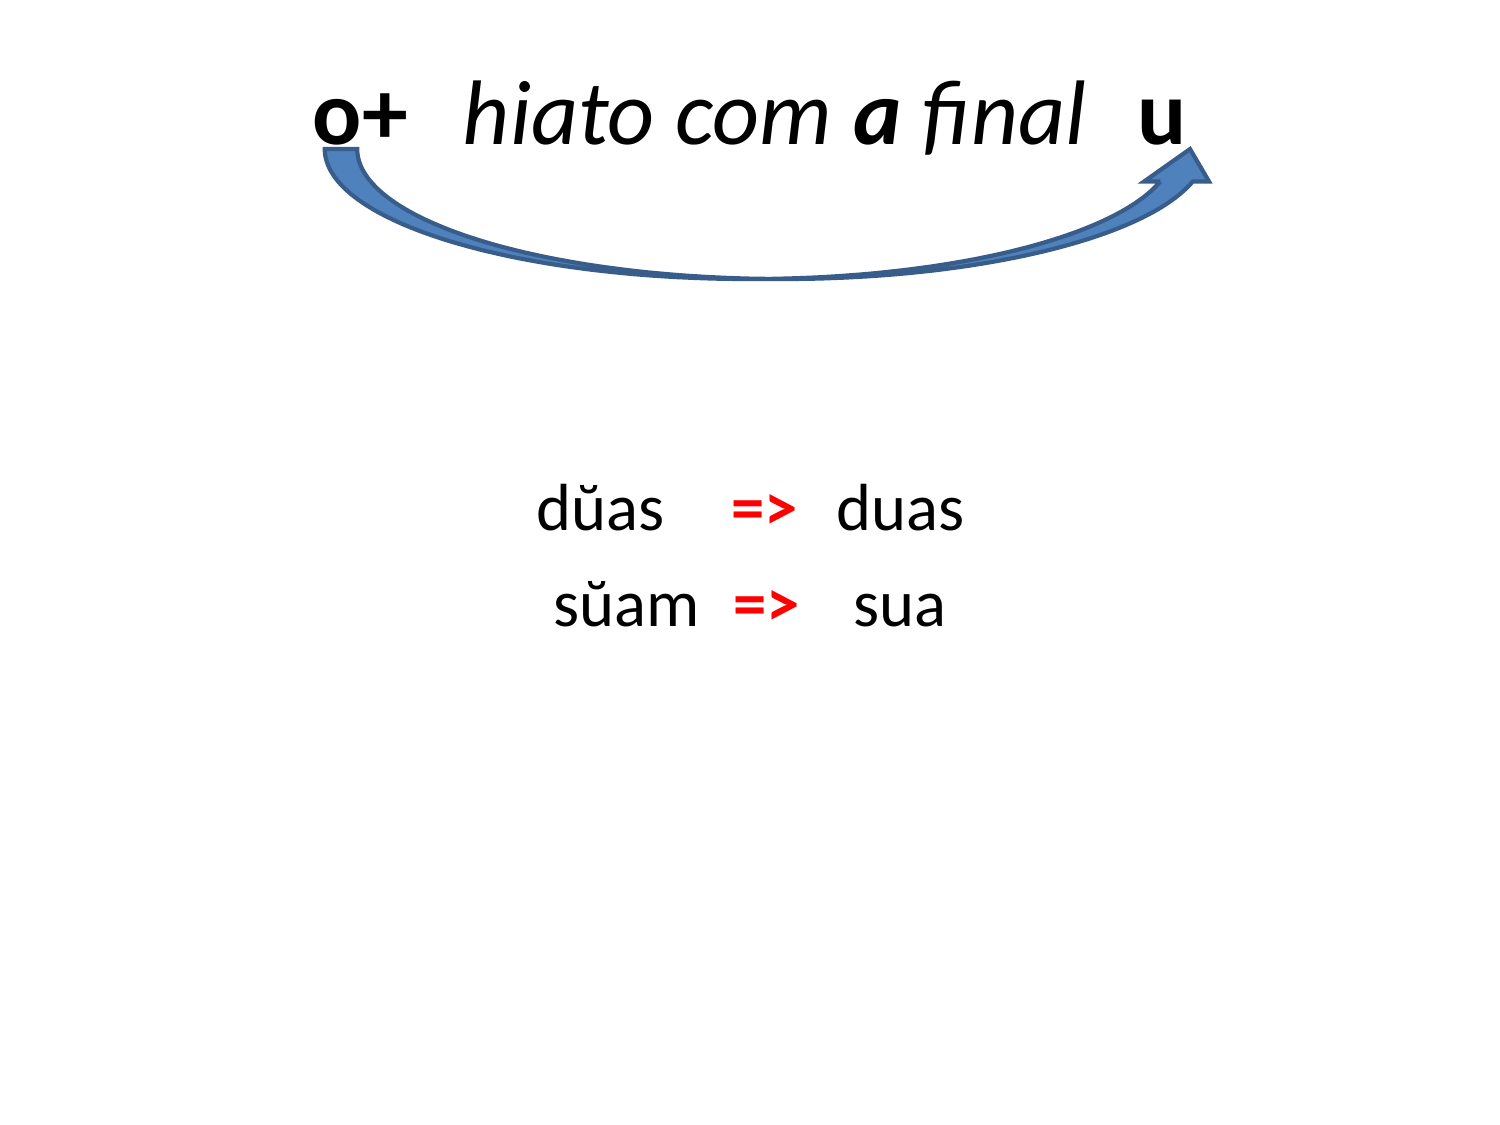

# ọ+	hiato com a final 	u
dŭas	 =>	duas
sŭam	 => 	sua